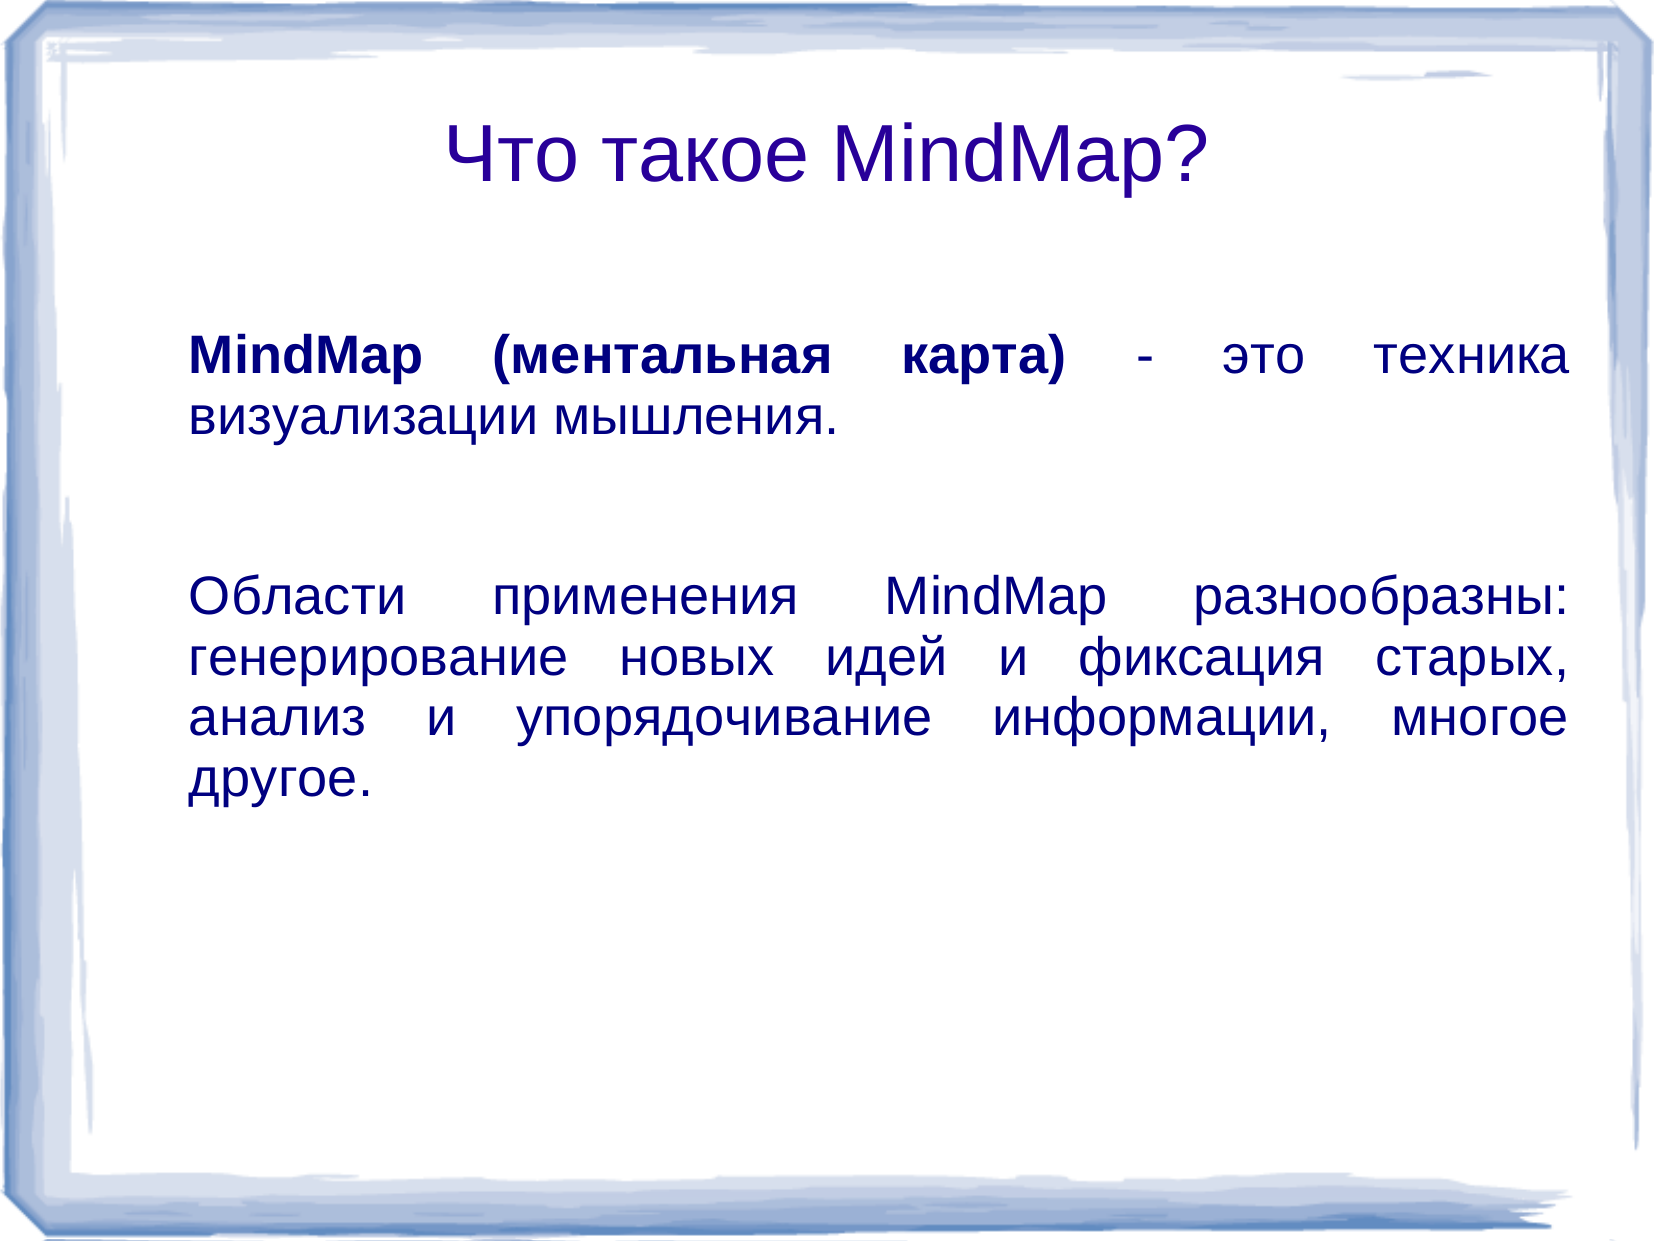

# Что такое MindMap?
MindMap (ментальная карта) - это техника визуализации мышления.
Области применения MindMap разнообразны: генерирование новых идей и фиксация старых, анализ и упорядочивание информации, многое другое.